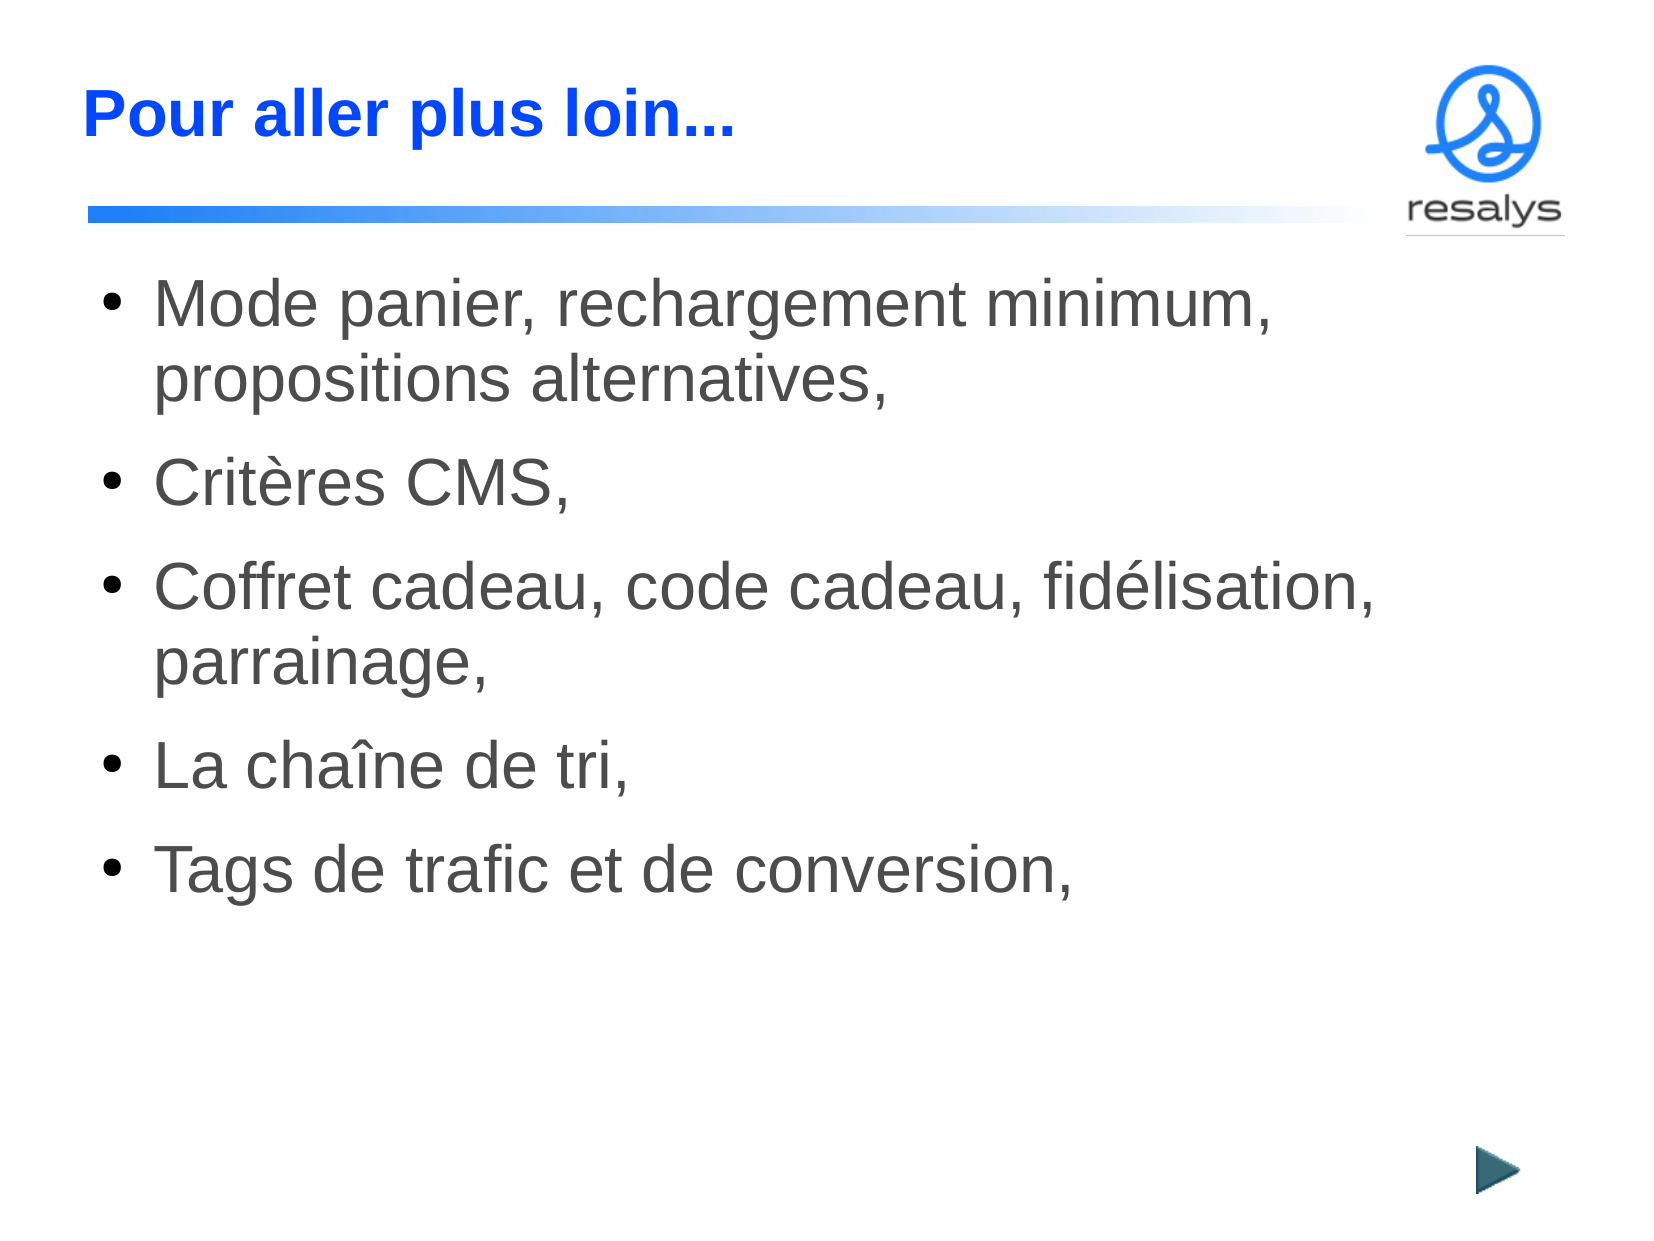

# Pour aller plus loin...
Mode panier, rechargement minimum, propositions alternatives,
Critères CMS,
Coffret cadeau, code cadeau, fidélisation, parrainage,
La chaîne de tri,
Tags de trafic et de conversion,